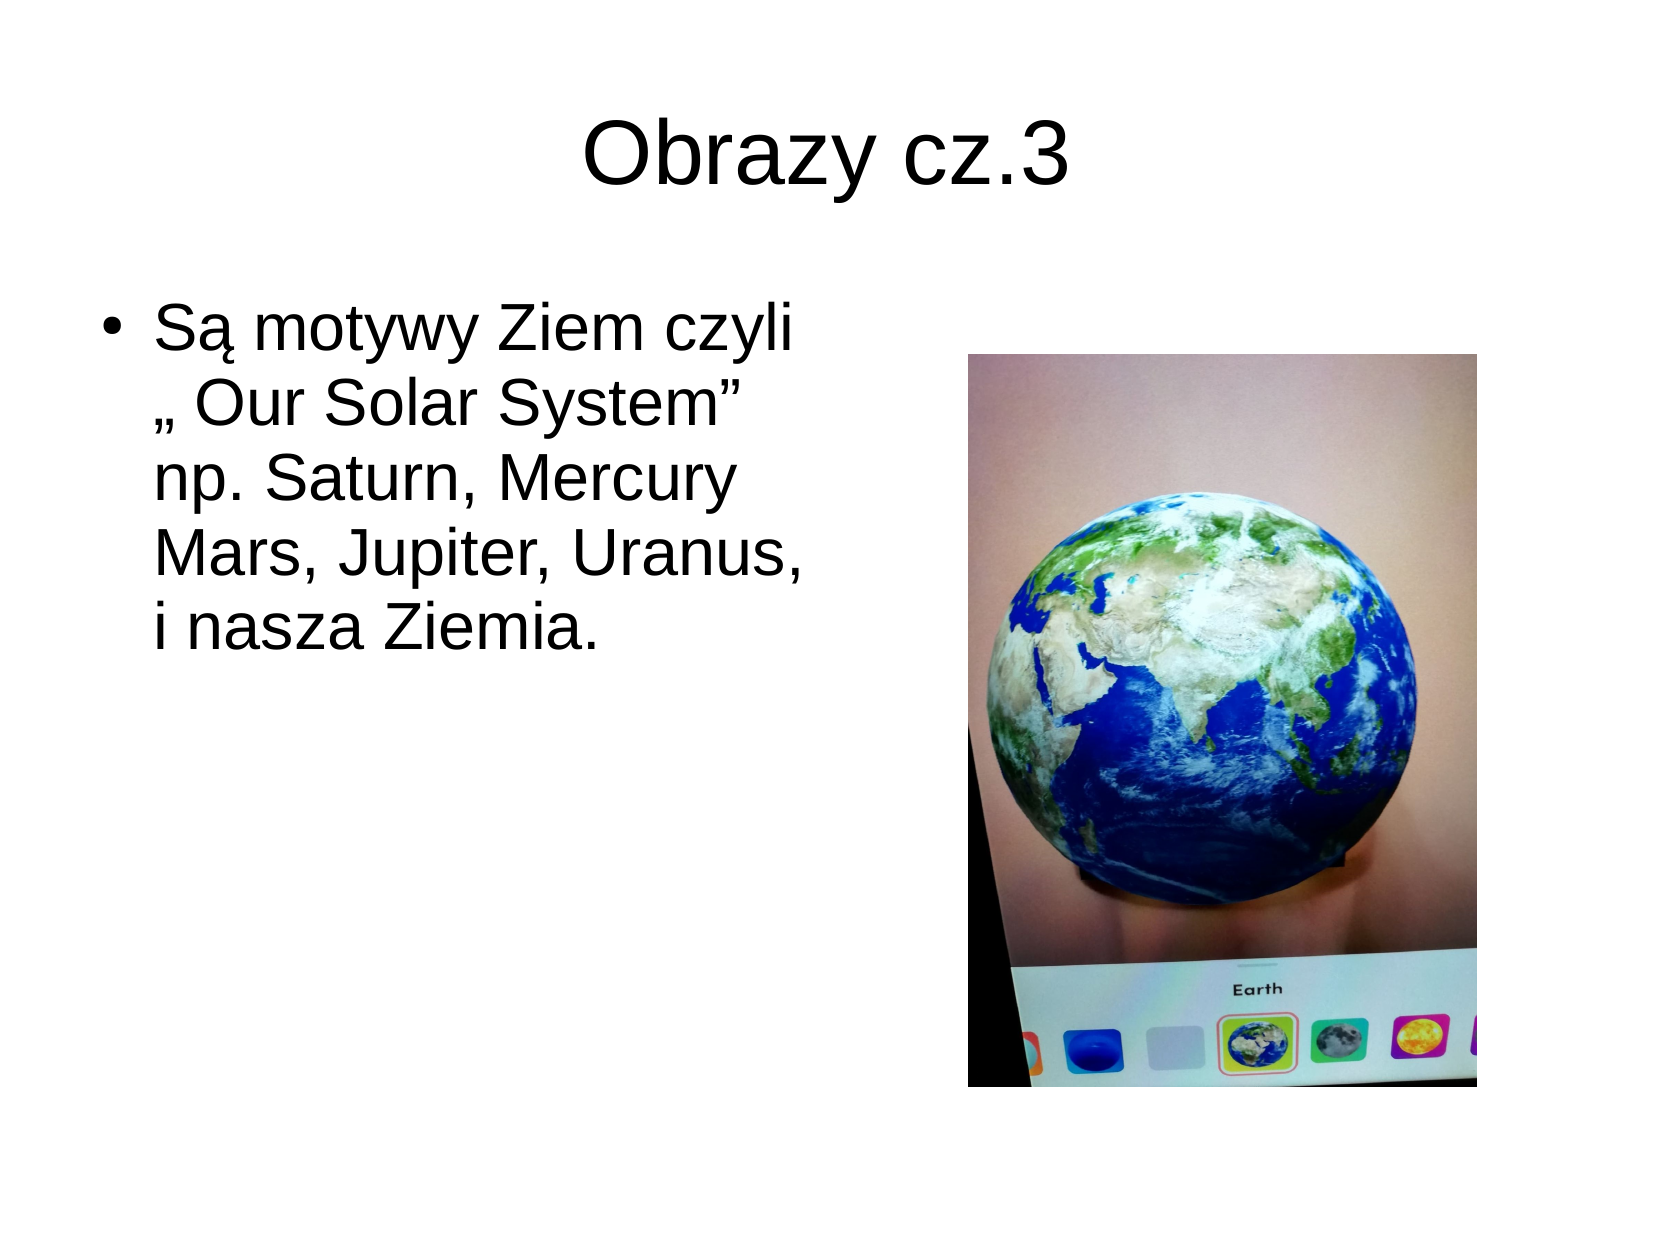

# Obrazy cz.3
Są motywy Ziem czyli „ Our Solar System” np. Saturn, Mercury Mars, Jupiter, Uranus, i nasza Ziemia.